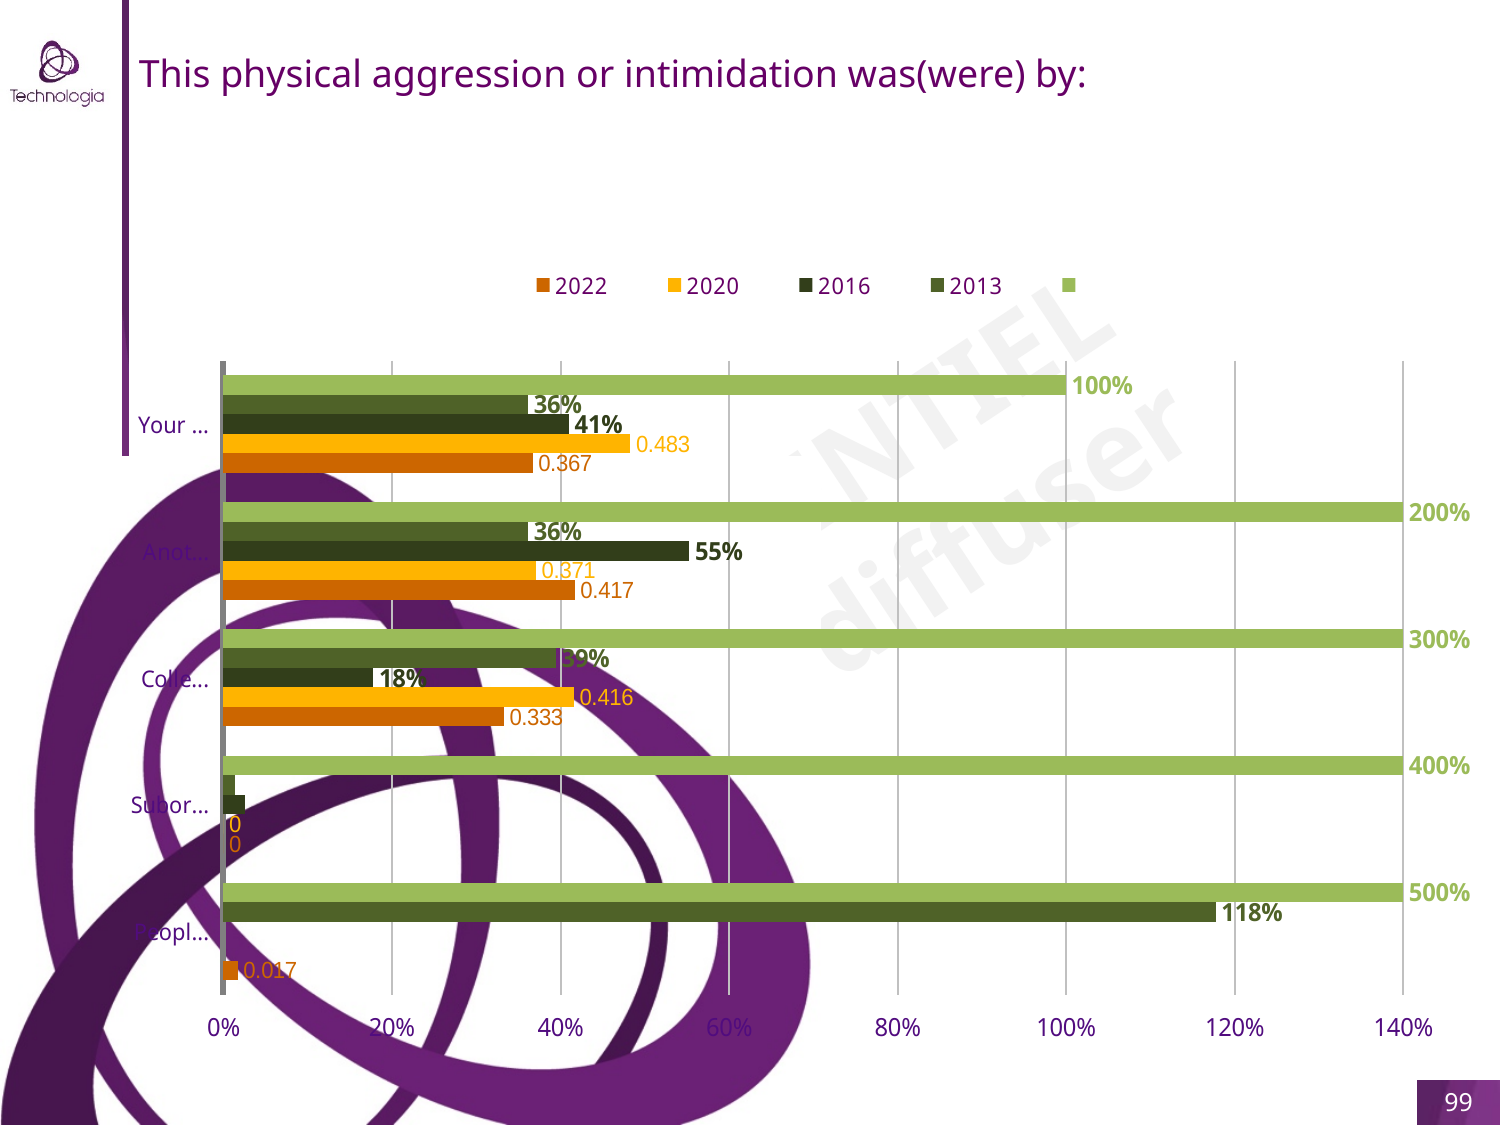

# This physical aggression or intimidation was(were) by:
[unsupported chart]